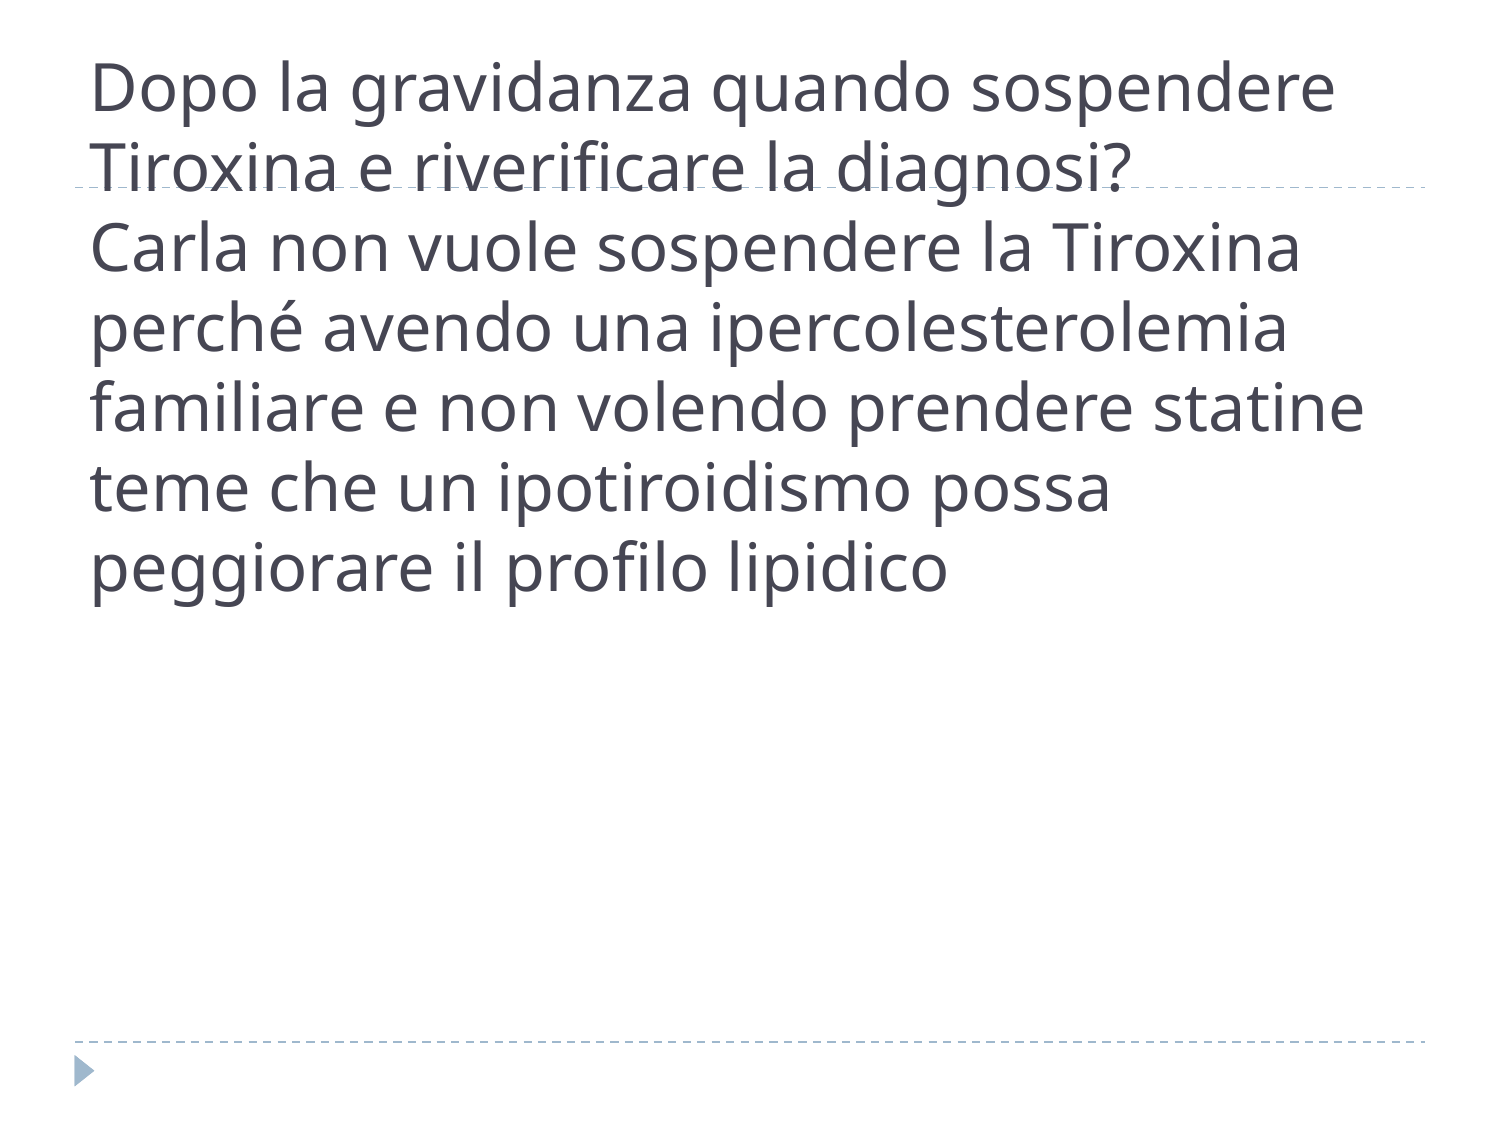

# Dopo la gravidanza quando sospendere Tiroxina e riverificare la diagnosi? Carla non vuole sospendere la Tiroxina perché avendo una ipercolesterolemia familiare e non volendo prendere statine teme che un ipotiroidismo possa peggiorare il profilo lipidico